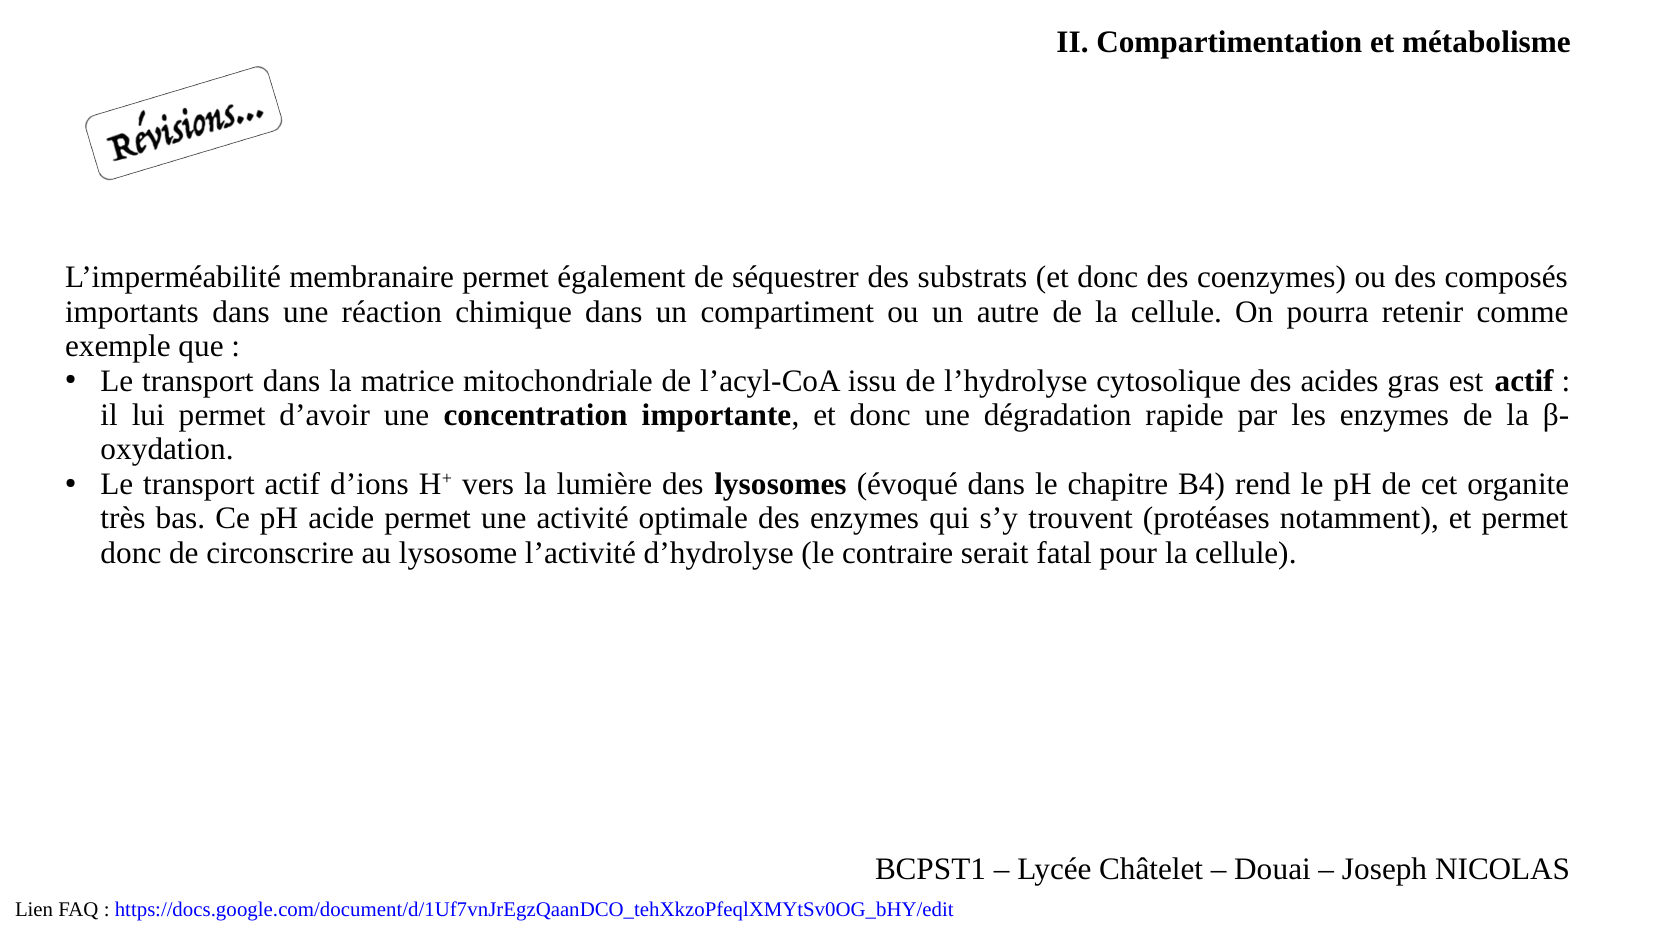

II. Compartimentation et métabolisme
L’imperméabilité membranaire permet également de séquestrer des substrats (et donc des coenzymes) ou des composés importants dans une réaction chimique dans un compartiment ou un autre de la cellule. On pourra retenir comme exemple que :
Le transport dans la matrice mitochondriale de l’acyl-CoA issu de l’hydrolyse cytosolique des acides gras est actif : il lui permet d’avoir une concentration importante, et donc une dégradation rapide par les enzymes de la β-oxydation.
Le transport actif d’ions H+ vers la lumière des lysosomes (évoqué dans le chapitre B4) rend le pH de cet organite très bas. Ce pH acide permet une activité optimale des enzymes qui s’y trouvent (protéases notamment), et permet donc de circonscrire au lysosome l’activité d’hydrolyse (le contraire serait fatal pour la cellule).
BCPST1 – Lycée Châtelet – Douai – Joseph NICOLAS
Lien FAQ : https://docs.google.com/document/d/1Uf7vnJrEgzQaanDCO_tehXkzoPfeqlXMYtSv0OG_bHY/edit